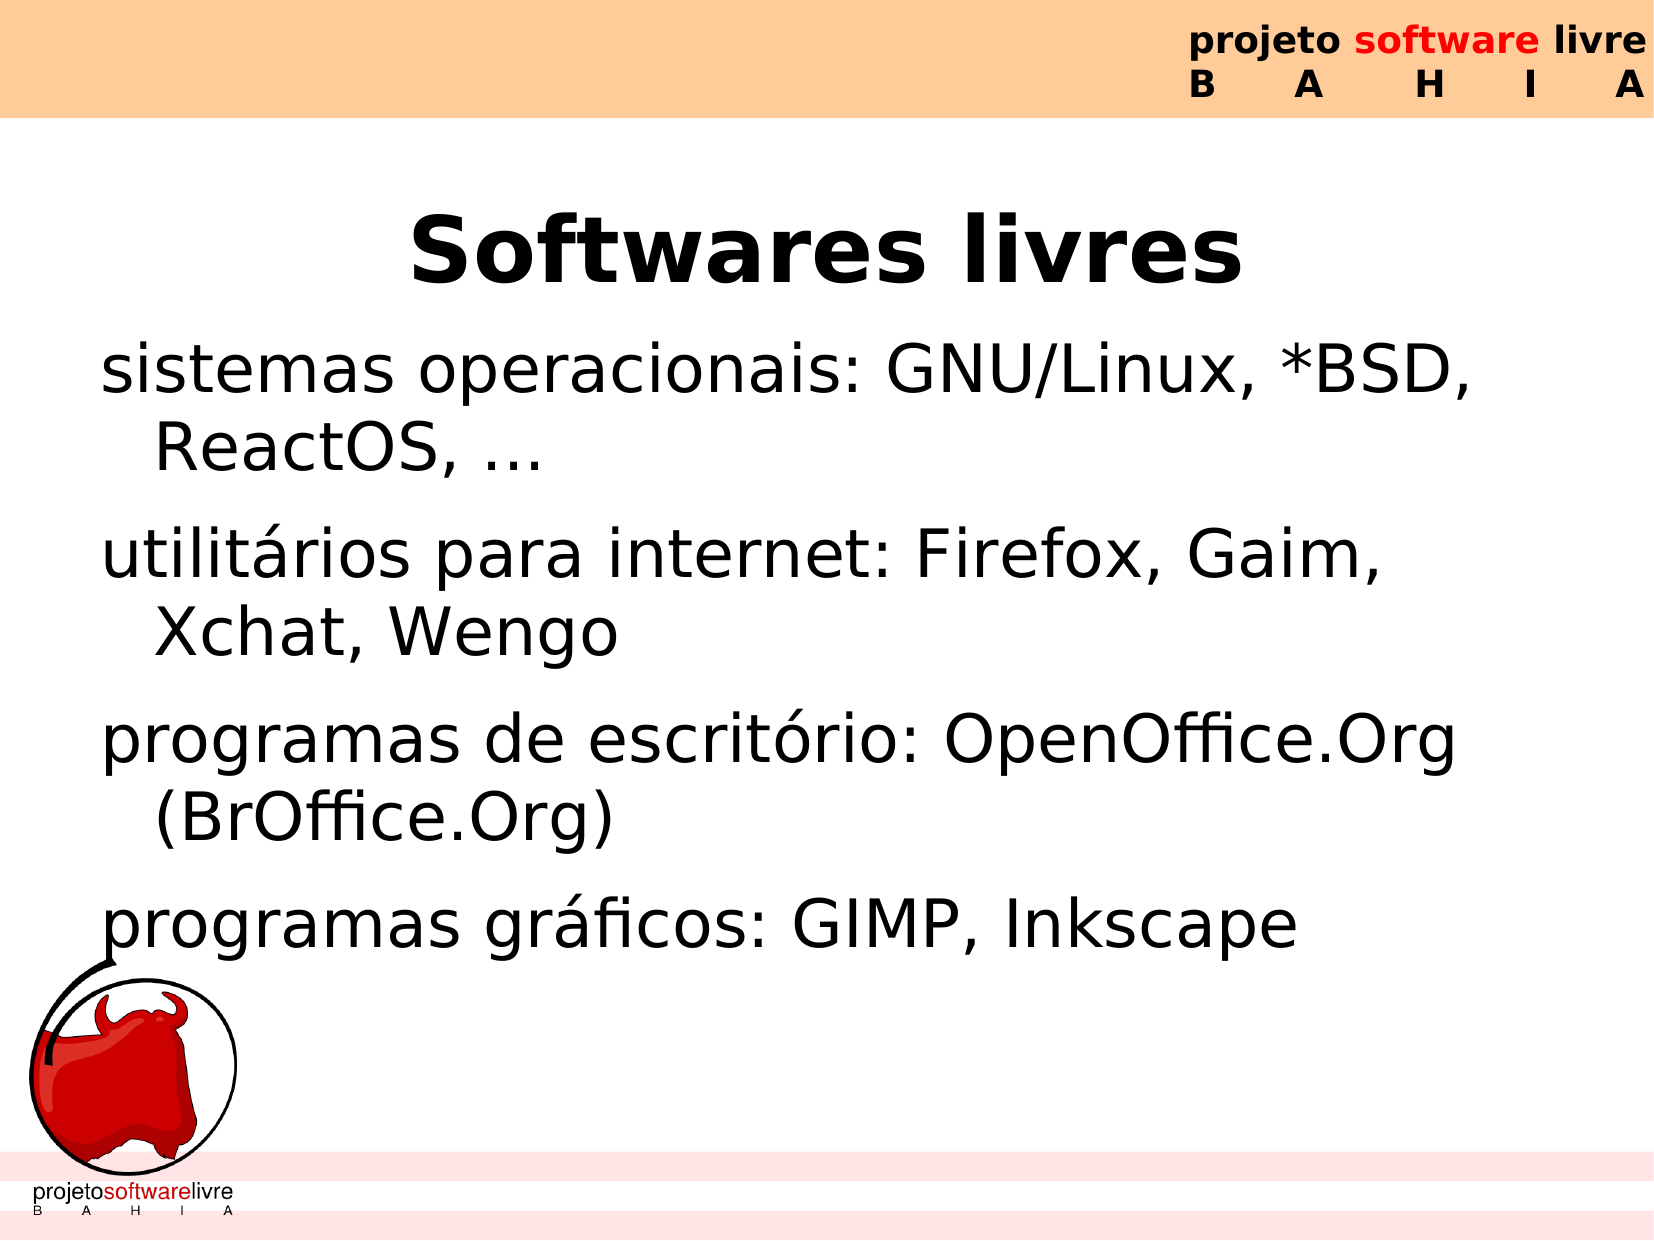

# Softwares livres
sistemas operacionais: GNU/Linux, *BSD, ReactOS, ...
utilitários para internet: Firefox, Gaim, Xchat, Wengo
programas de escritório: OpenOffice.Org (BrOffice.Org)
programas gráficos: GIMP, Inkscape